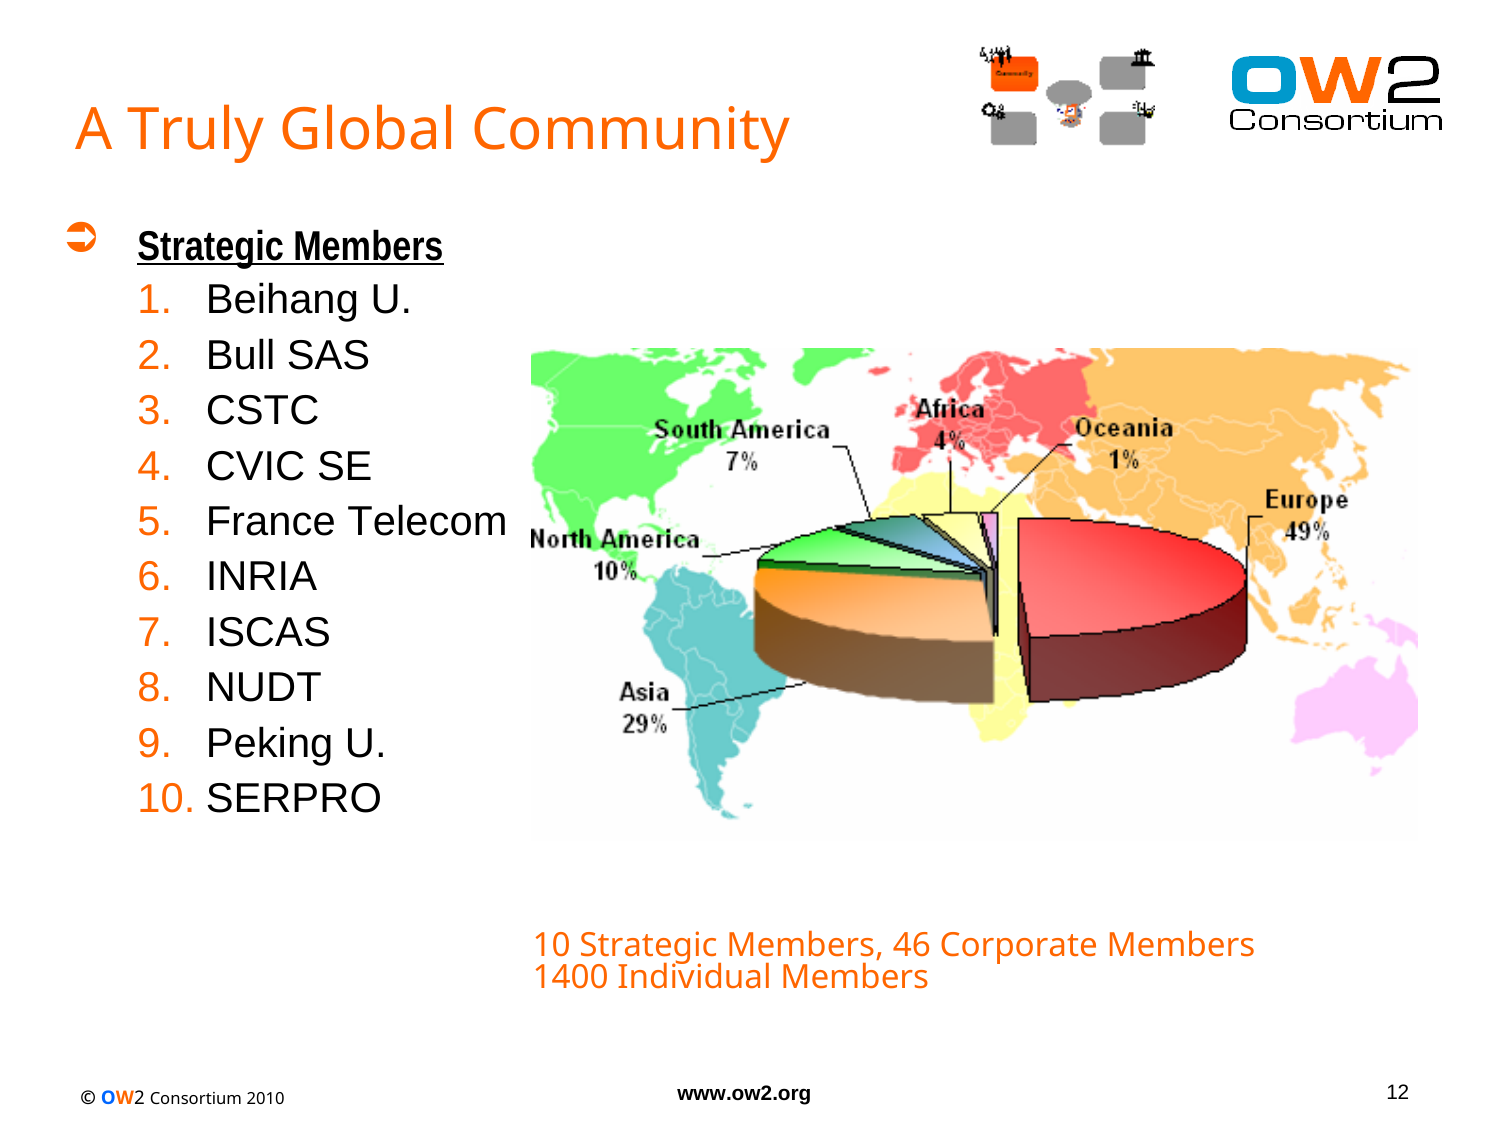

# A Truly Global Community
Strategic Members
Beihang U.
Bull SAS
CSTC
CVIC SE
France Telecom
INRIA
ISCAS
NUDT
Peking U.
SERPRO
10 Strategic Members, 46 Corporate Members
1400 Individual Members
12